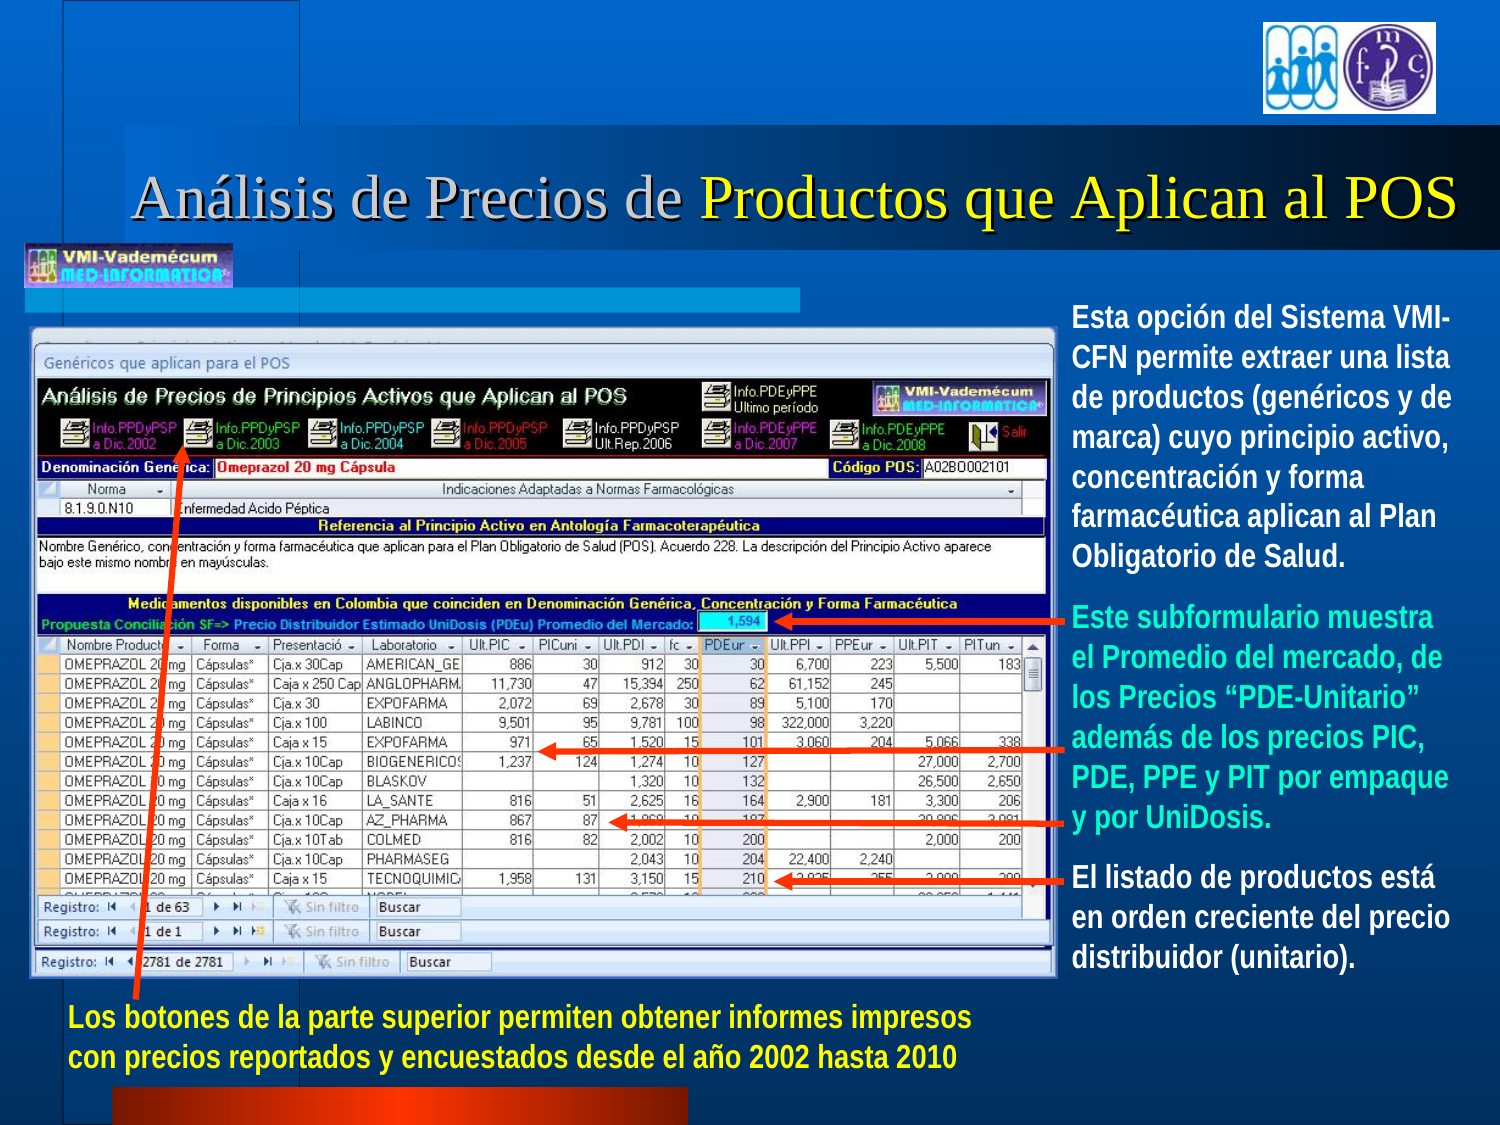

Análisis de Precios de Productos que Aplican al POS
Esta opción del Sistema VMI-CFN permite extraer una lista de productos (genéricos y de marca) cuyo principio activo, concentración y forma farmacéutica aplican al Plan Obligatorio de Salud.
Este subformulario muestra el Promedio del mercado, de los Precios “PDE-Unitario” además de los precios PIC, PDE, PPE y PIT por empaque y por UniDosis.
El listado de productos está en orden creciente del precio distribuidor (unitario).
Los botones de la parte superior permiten obtener informes impresos con precios reportados y encuestados desde el año 2002 hasta 2010